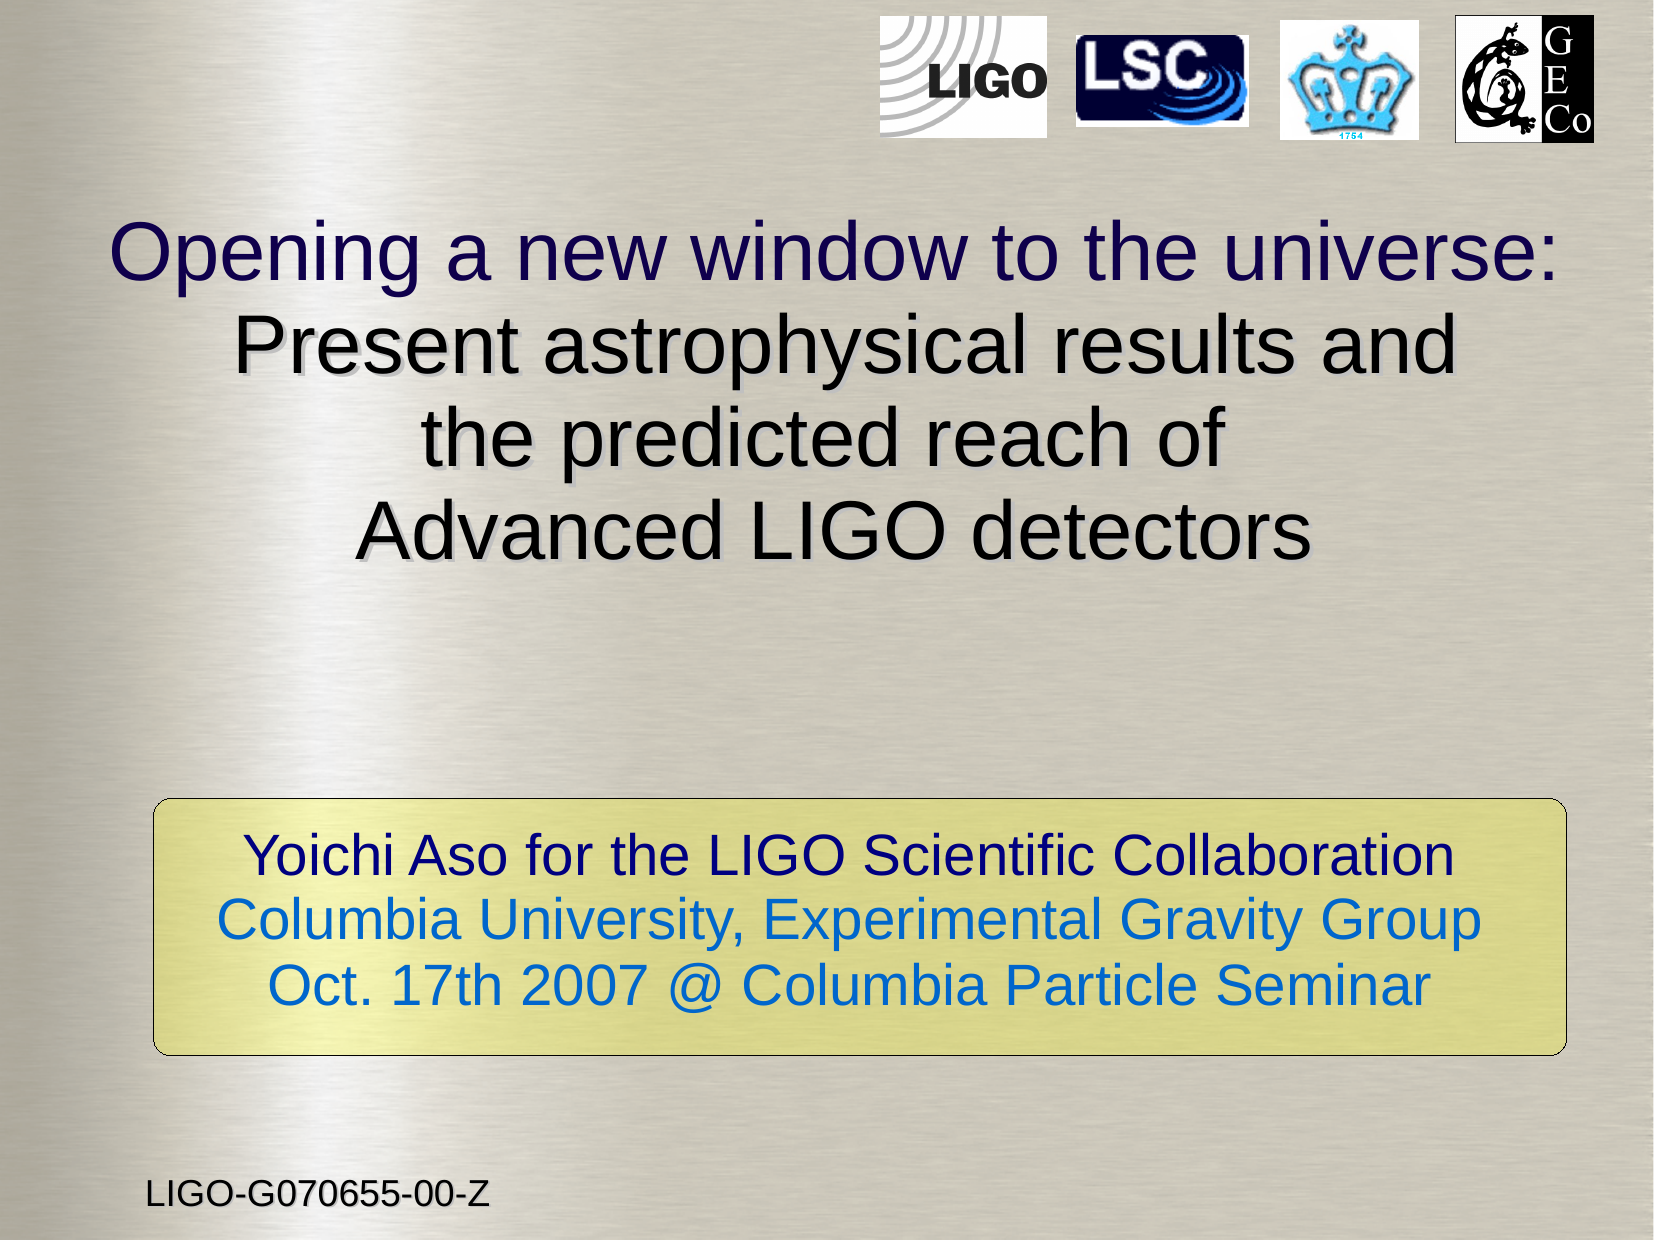

Opening a new window to the universe:
 Present astrophysical results and
the predicted reach of
Advanced LIGO detectors
Yoichi Aso for the LIGO Scientific Collaboration
Columbia University, Experimental Gravity Group
Oct. 17th 2007 @ Columbia Particle Seminar
LIGO-G070655-00-Z